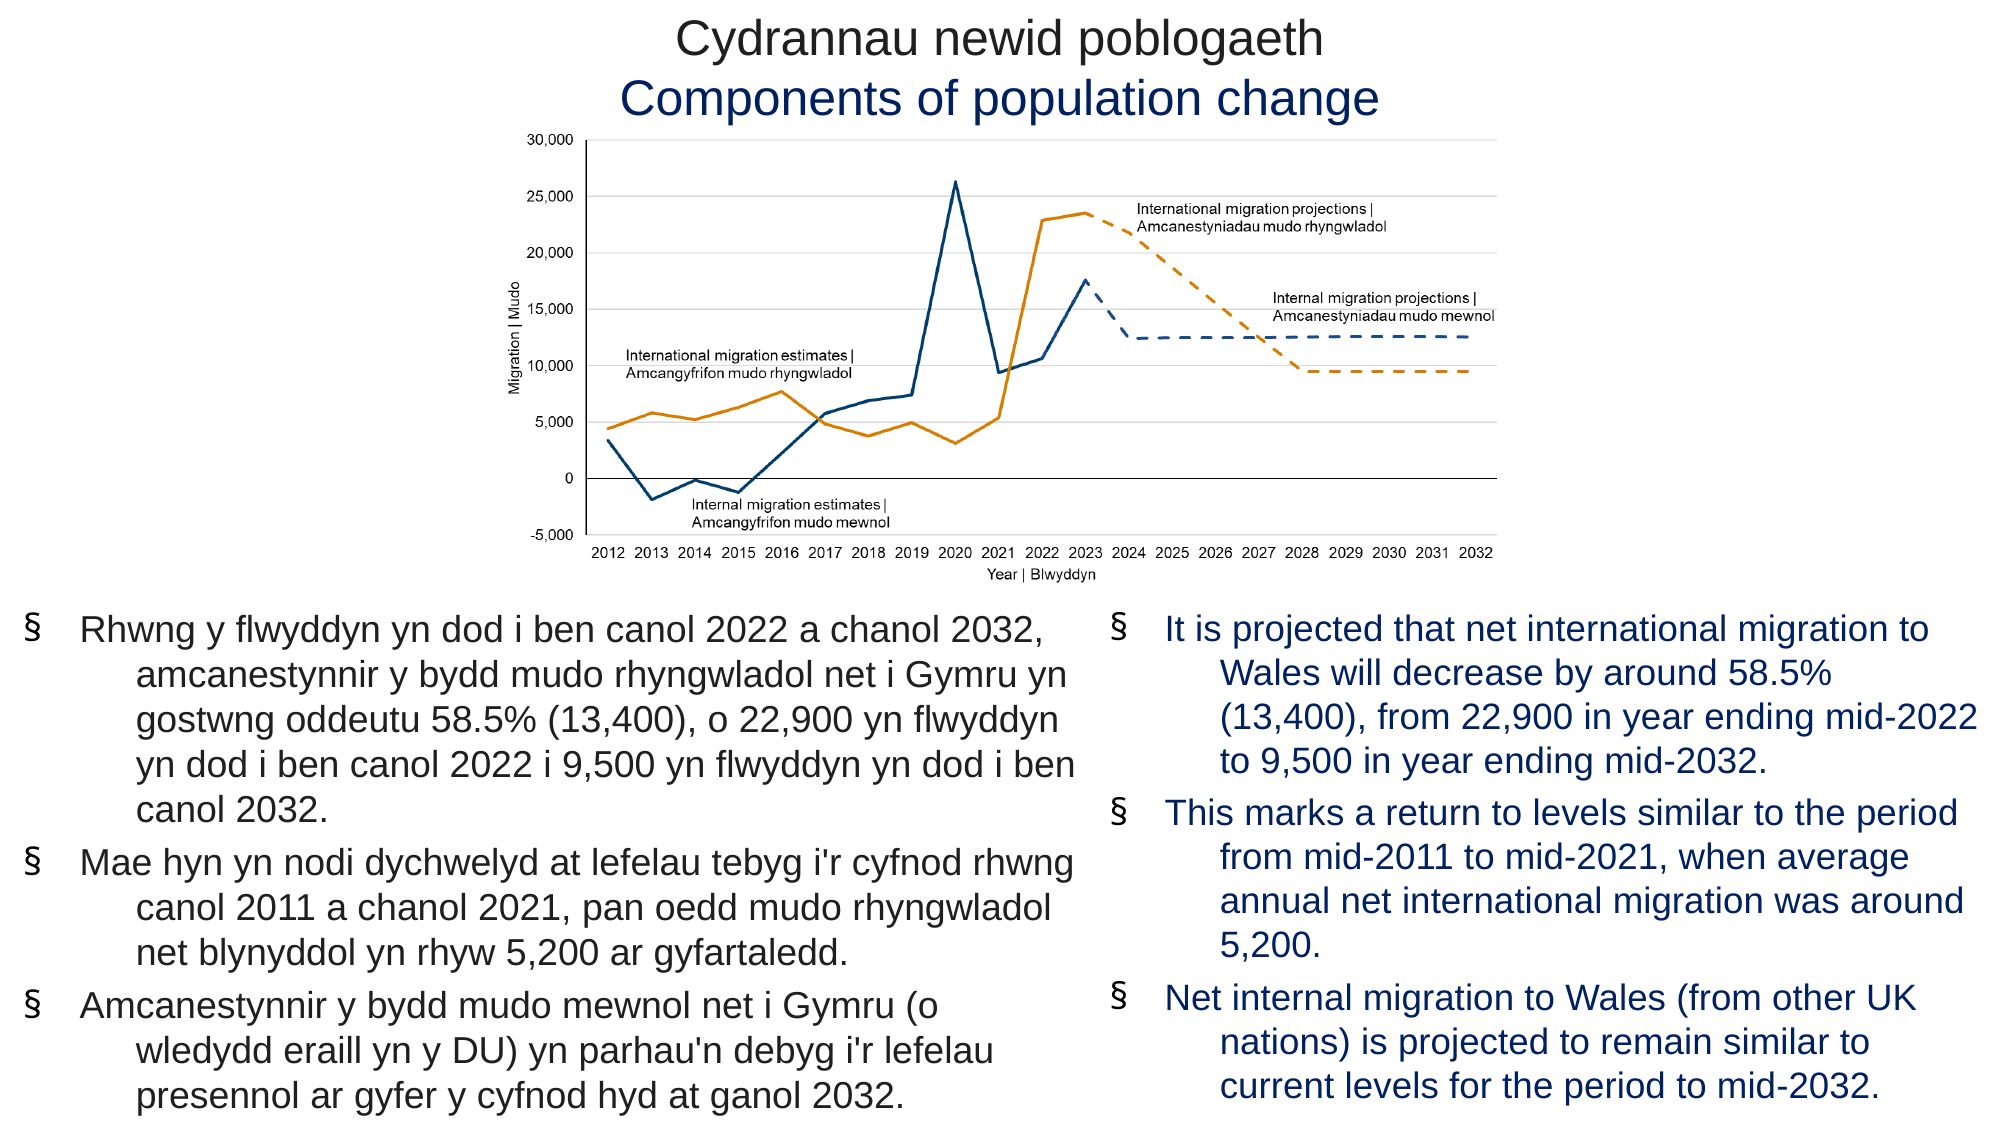

Cydrannau newid poblogaeth
Components of population change
Rhwng y flwyddyn yn dod i ben canol 2022 a chanol 2032, amcanestynnir y bydd mudo rhyngwladol net i Gymru yn gostwng oddeutu 58.5% (13,400), o 22,900 yn flwyddyn yn dod i ben canol 2022 i 9,500 yn flwyddyn yn dod i ben canol 2032.
Mae hyn yn nodi dychwelyd at lefelau tebyg i'r cyfnod rhwng canol 2011 a chanol 2021, pan oedd mudo rhyngwladol net blynyddol yn rhyw 5,200 ar gyfartaledd.
Amcanestynnir y bydd mudo mewnol net i Gymru (o wledydd eraill yn y DU) yn parhau'n debyg i'r lefelau presennol ar gyfer y cyfnod hyd at ganol 2032.
# It is projected that net international migration to Wales will decrease by around 58.5% (13,400), from 22,900 in year ending mid-2022 to 9,500 in year ending mid-2032.
This marks a return to levels similar to the period from mid-2011 to mid-2021, when average annual net international migration was around 5,200.
Net internal migration to Wales (from other UK nations) is projected to remain similar to current levels for the period to mid-2032.